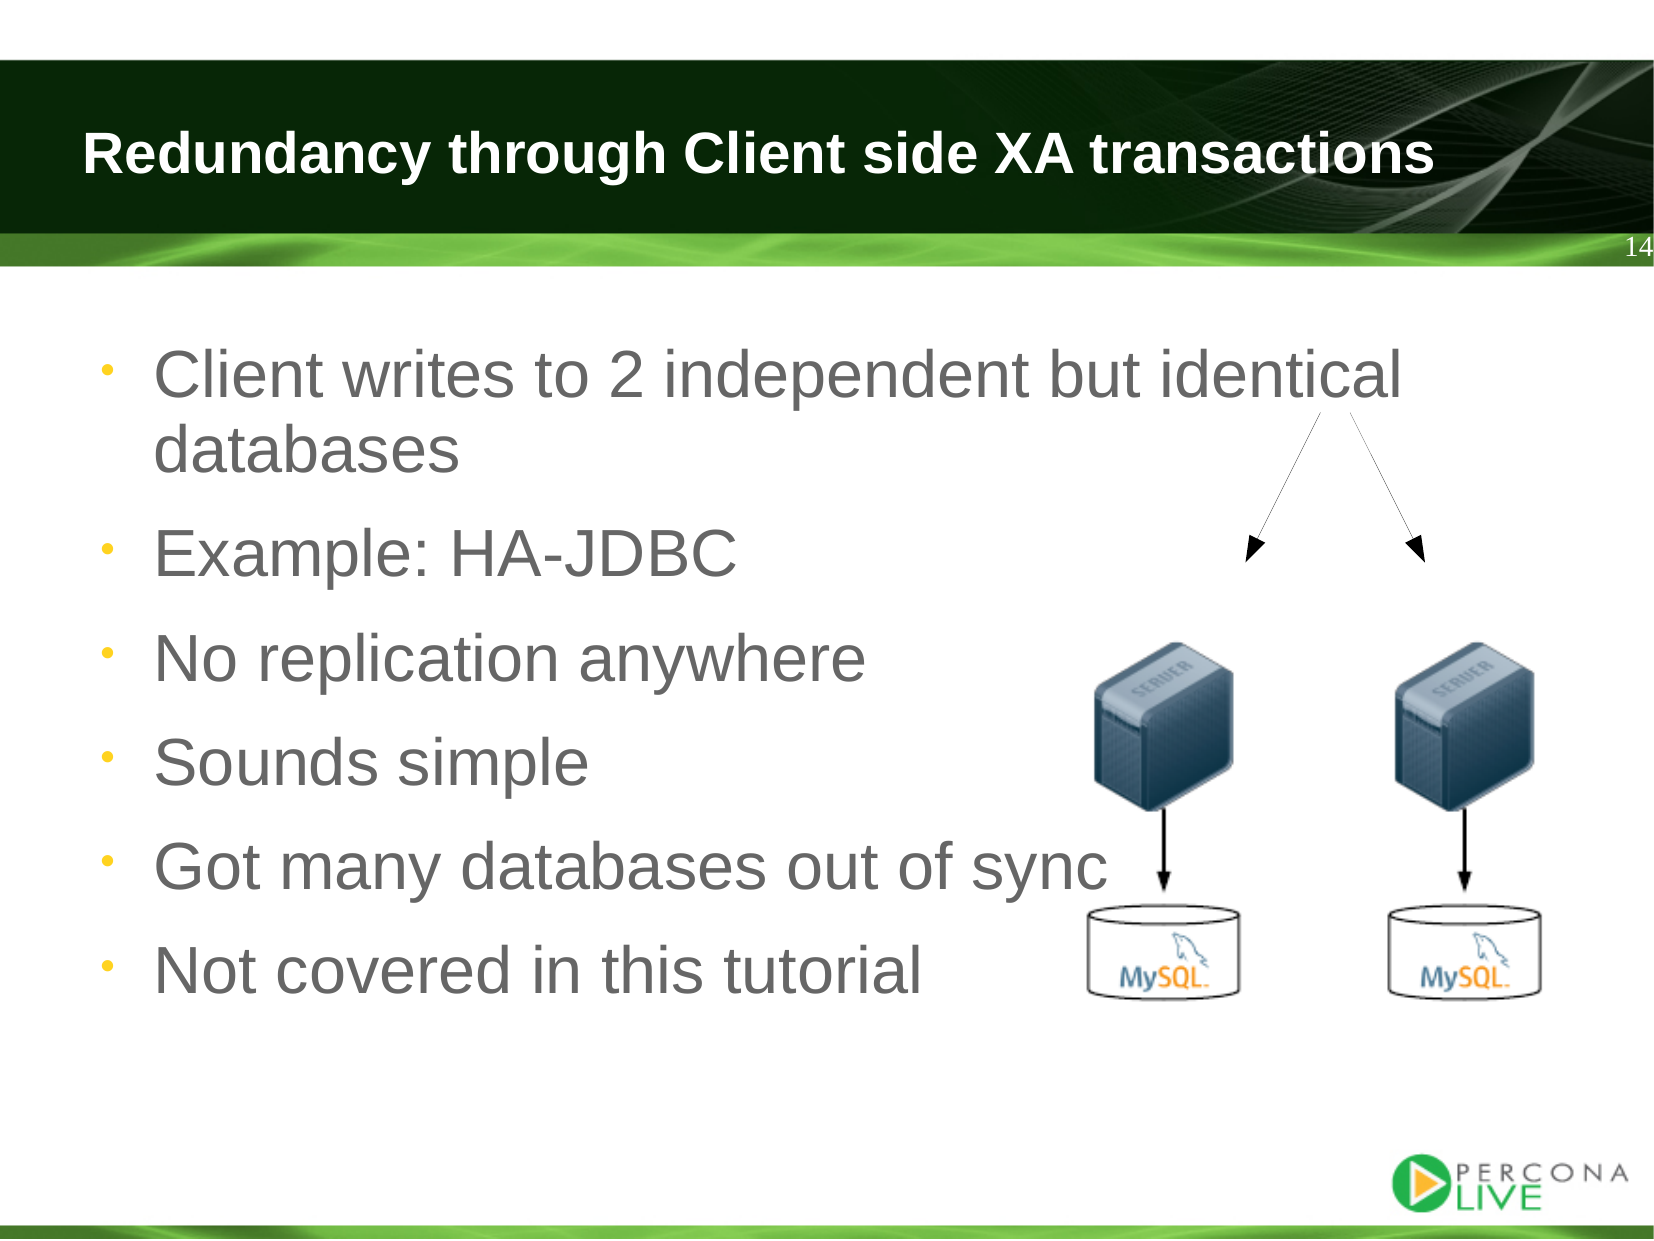

# Redundancy through Client side XA transactions
14
Client writes to 2 independent but identical databases
Example: HA-JDBC
No replication anywhere
Sounds simple
Got many databases out of sync
Not covered in this tutorial